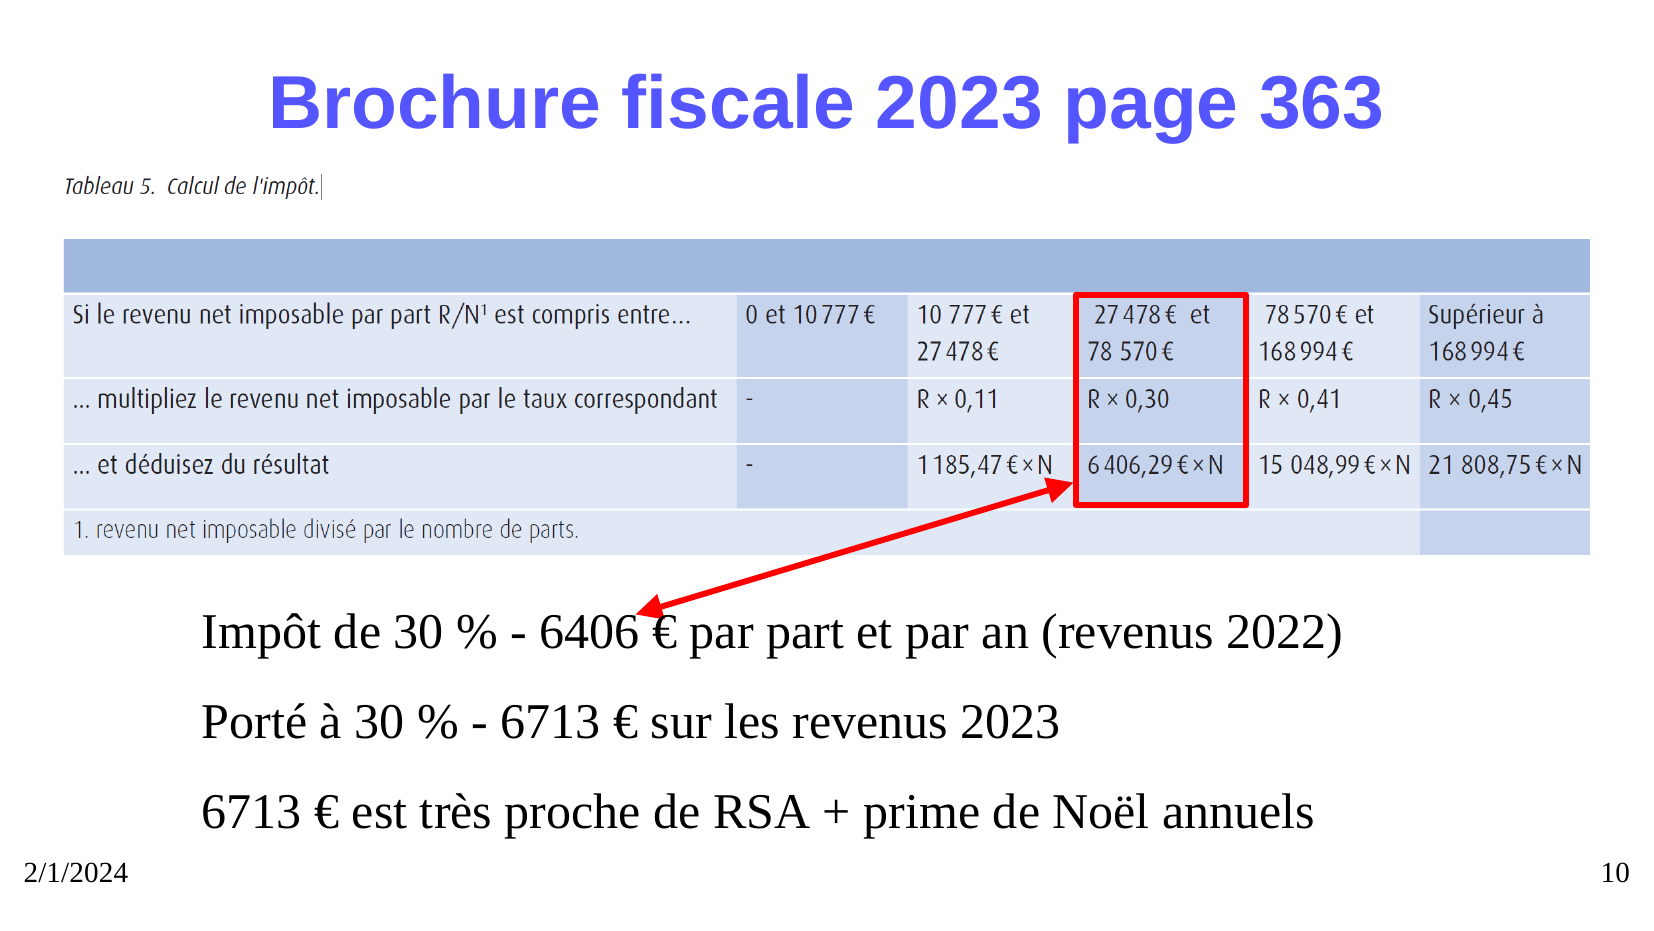

# Brochure fiscale 2023 page 363
Impôt de 30 % - 6406 € par part et par an (revenus 2022)
Porté à 30 % - 6713 € sur les revenus 2023
6713 € est très proche de RSA + prime de Noël annuels
2/1/2024
10